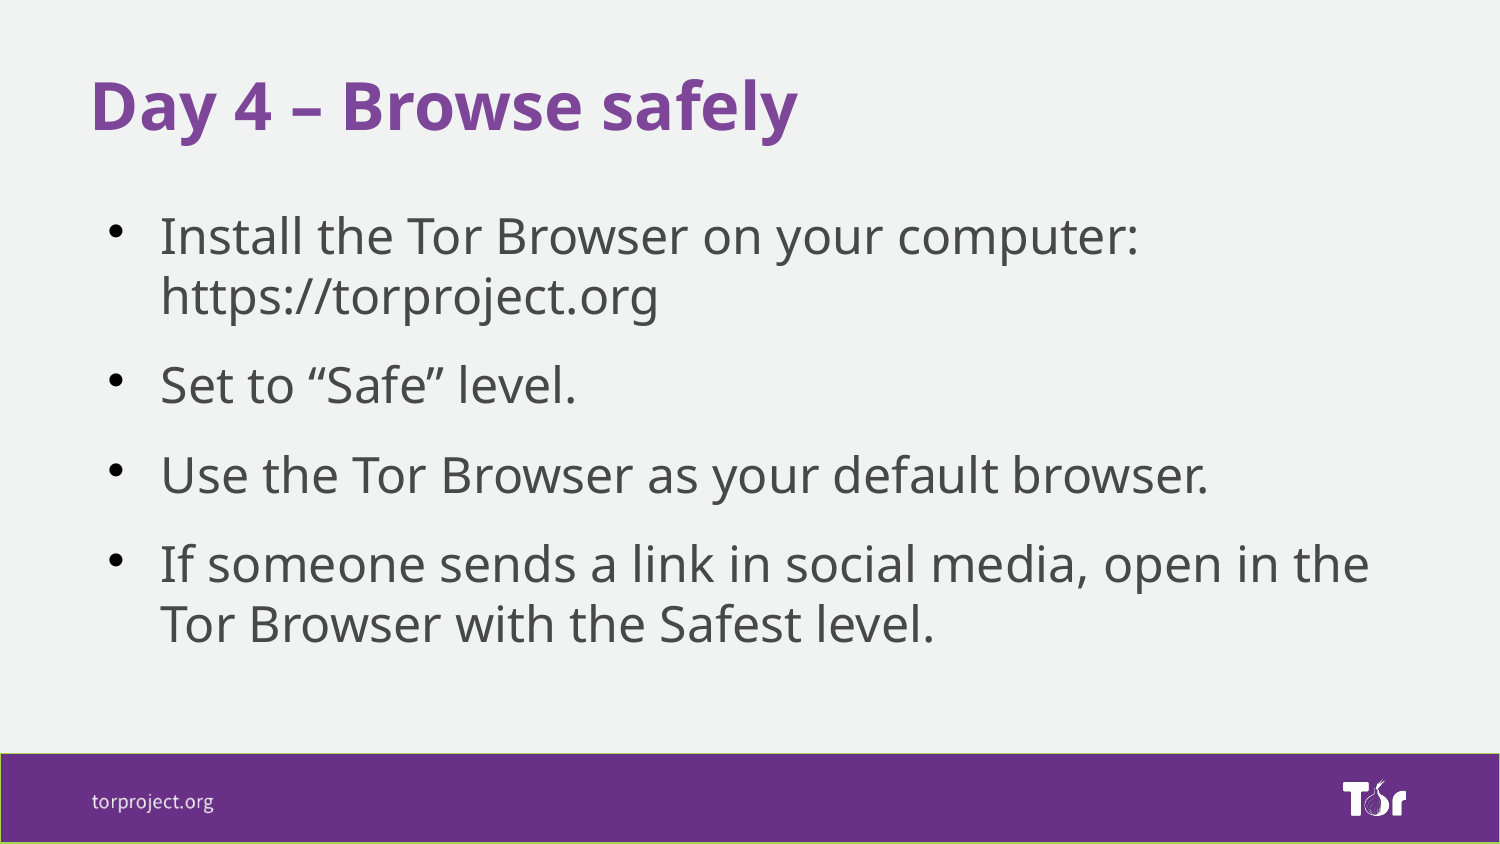

Day 4 – Browse safely
Install the Tor Browser on your computer: https://torproject.org
Set to “Safe” level.
Use the Tor Browser as your default browser.
If someone sends a link in social media, open in the Tor Browser with the Safest level.